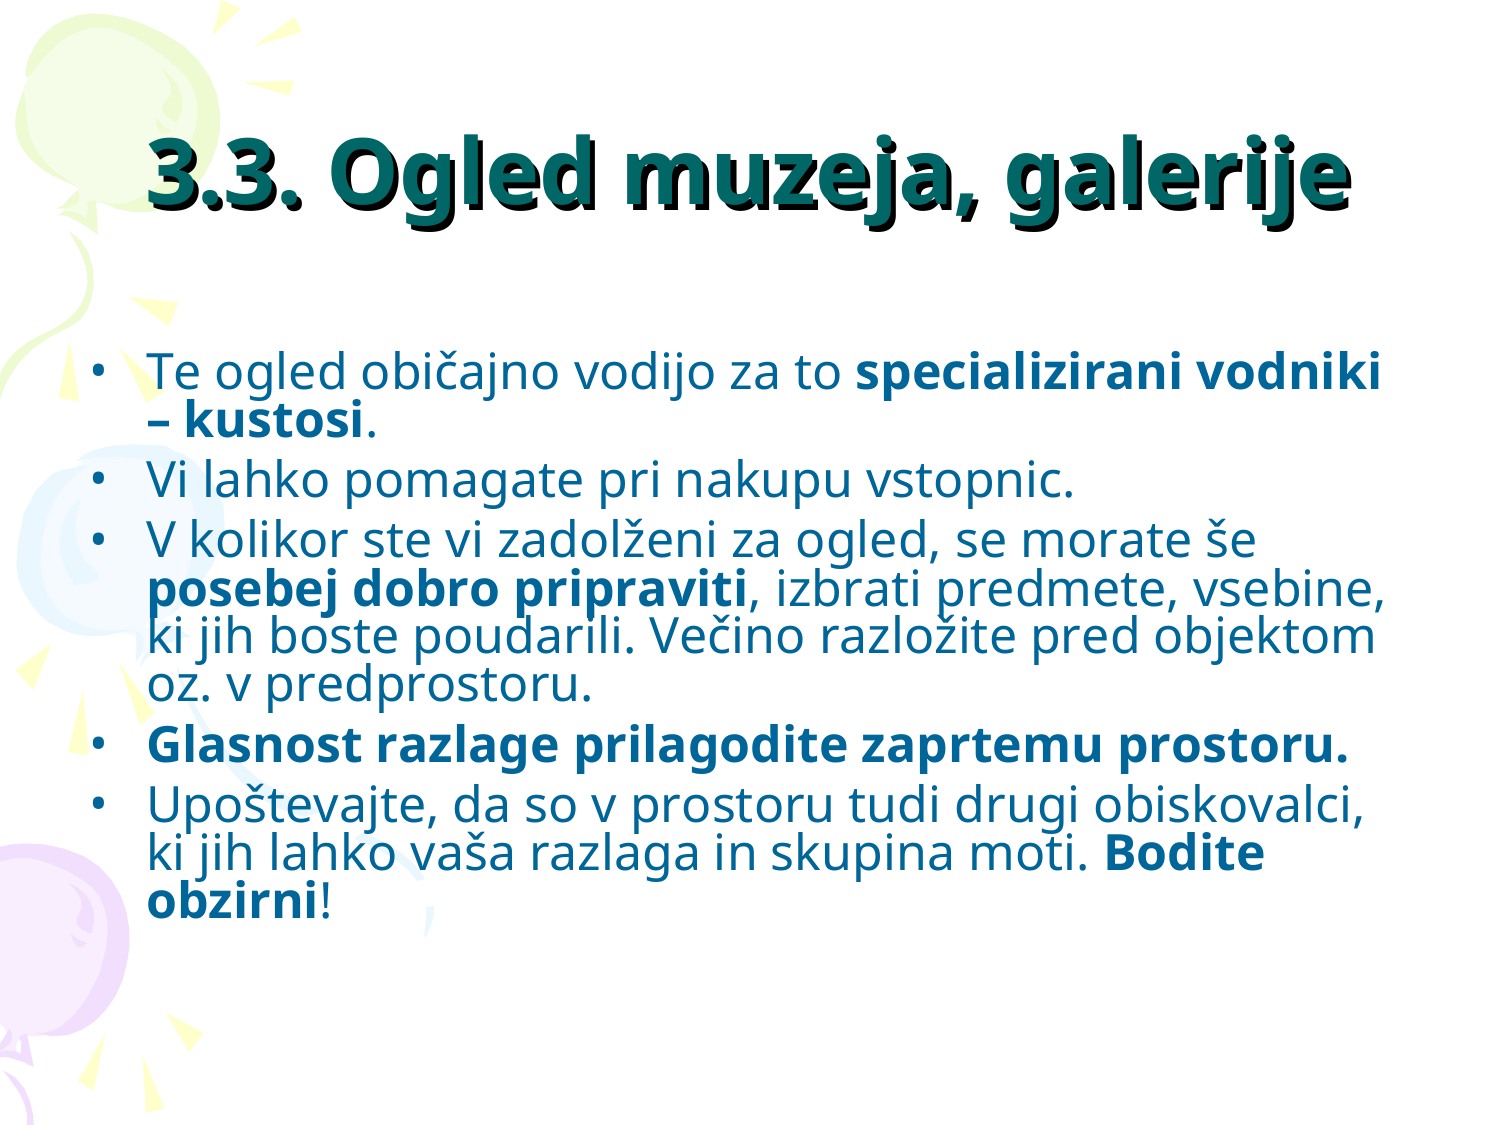

# 3.3. Ogled muzeja, galerije
Te ogled običajno vodijo za to specializirani vodniki – kustosi.
Vi lahko pomagate pri nakupu vstopnic.
V kolikor ste vi zadolženi za ogled, se morate še posebej dobro pripraviti, izbrati predmete, vsebine, ki jih boste poudarili. Večino razložite pred objektom oz. v predprostoru.
Glasnost razlage prilagodite zaprtemu prostoru.
Upoštevajte, da so v prostoru tudi drugi obiskovalci, ki jih lahko vaša razlaga in skupina moti. Bodite obzirni!